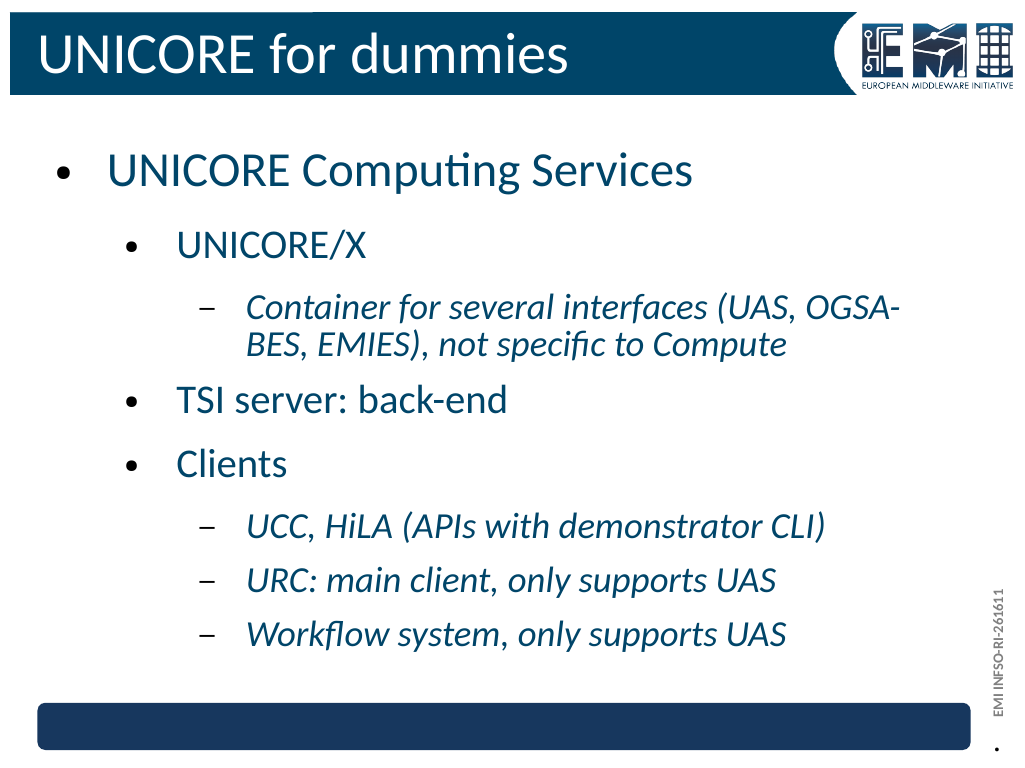

# UNICORE for dummies
UNICORE Computing Services
UNICORE/X
Container for several interfaces (UAS, OGSA-BES, EMIES), not specific to Compute
TSI server: back-end
Clients
UCC, HiLA (APIs with demonstrator CLI)
URC: main client, only supports UAS
Workflow system, only supports UAS